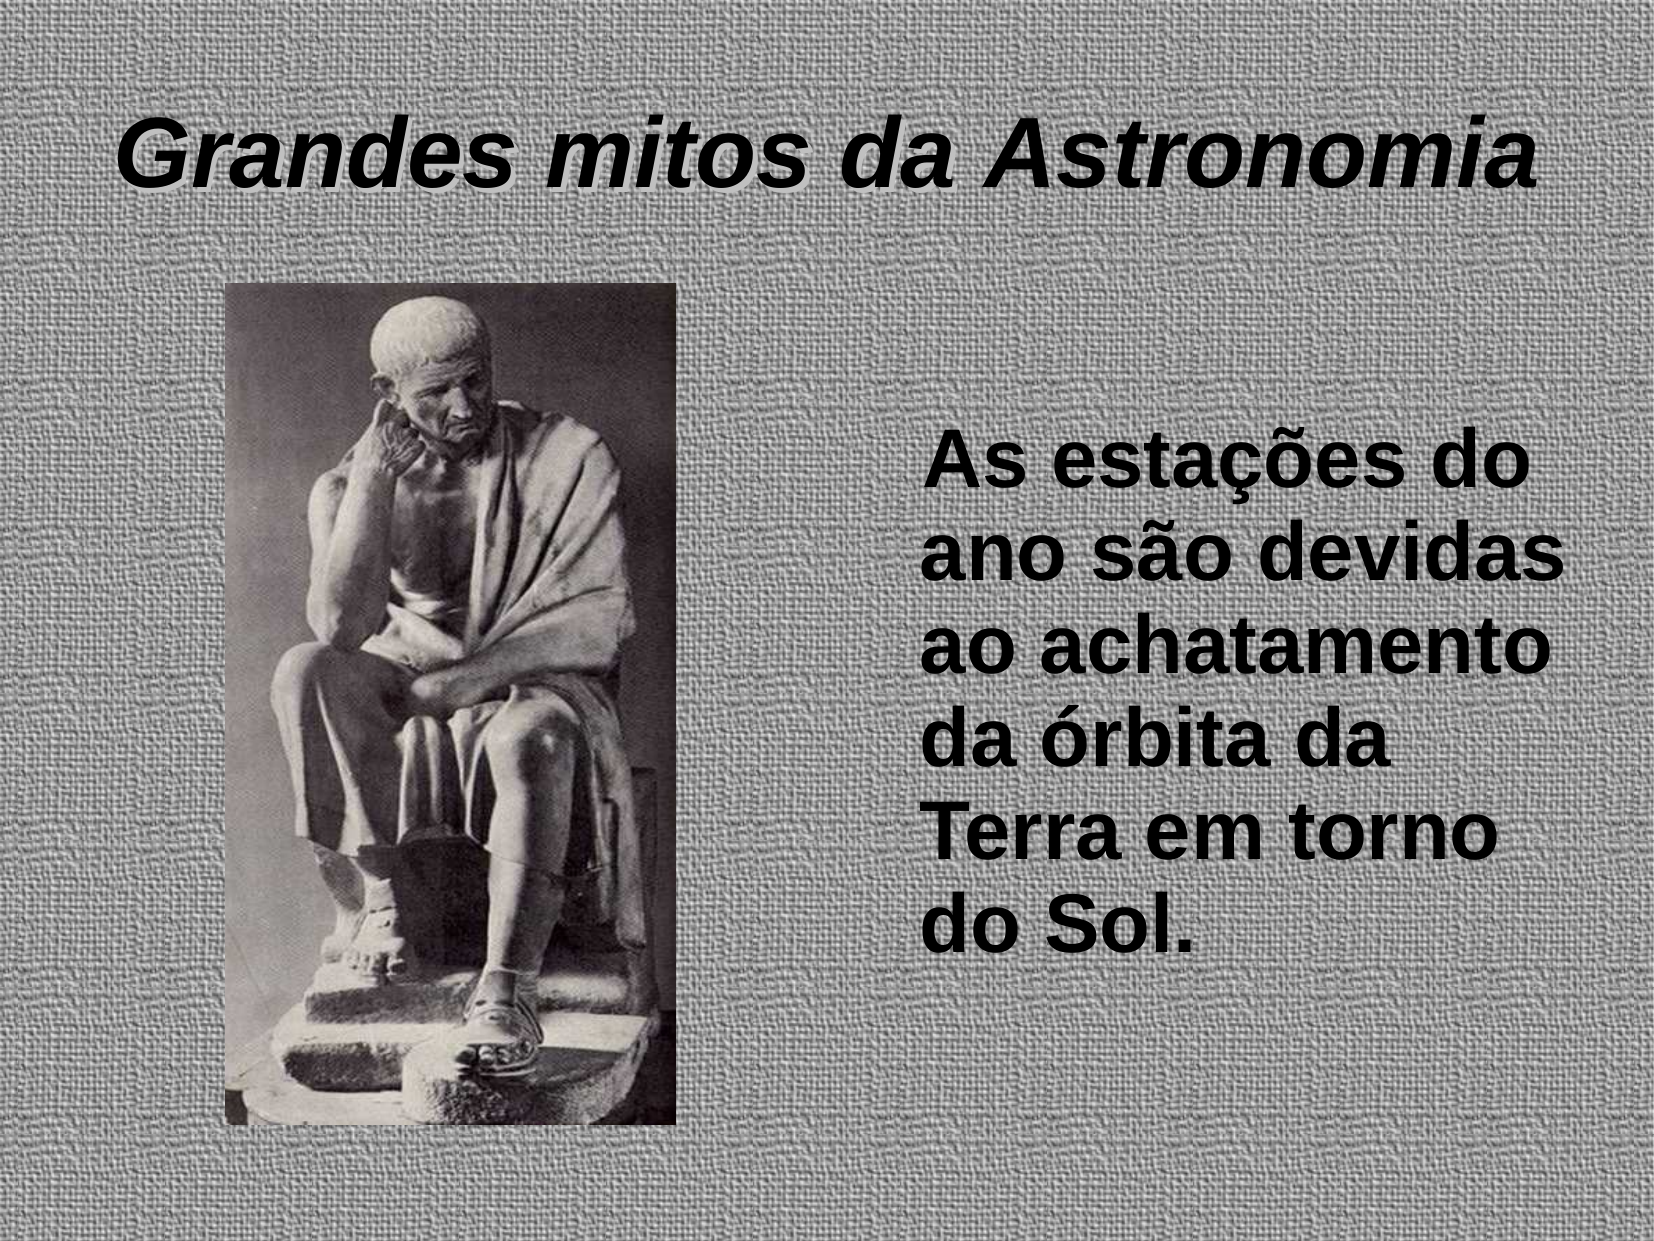

# Grandes mitos da Astronomia
 As estações do ano são devidas ao achatamento da órbita da Terra em torno do Sol.